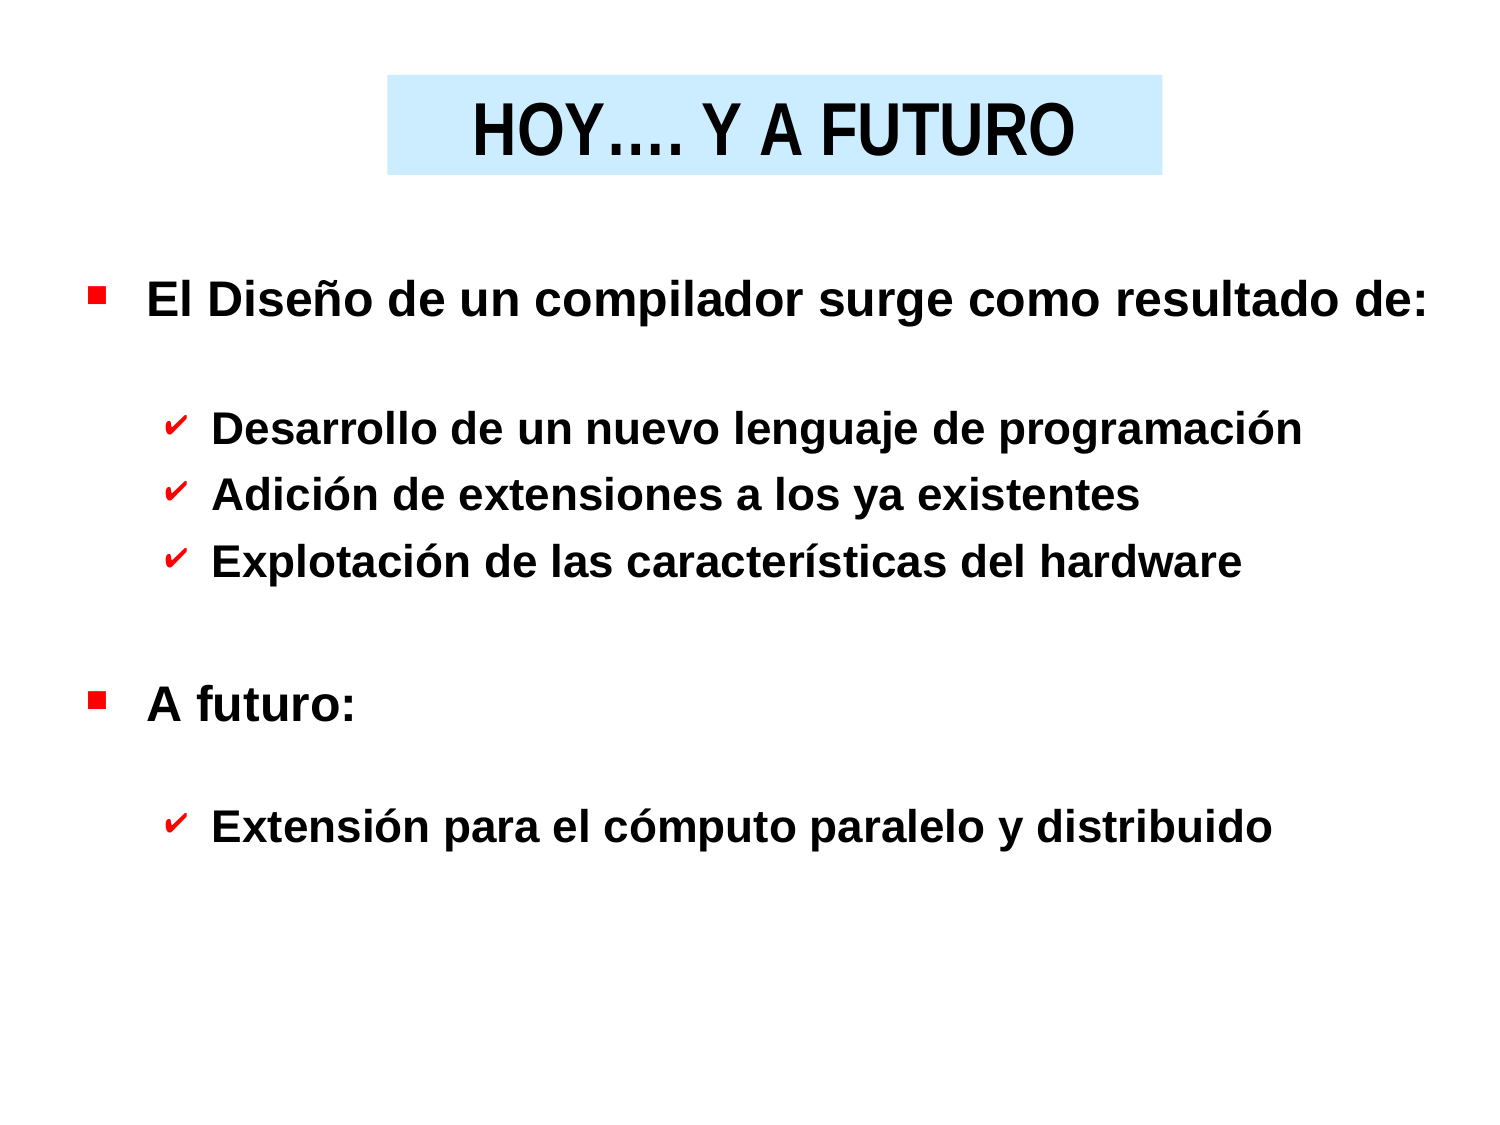

#
El Diseño de un compilador surge como resultado de:
Desarrollo de un nuevo lenguaje de programación
Adición de extensiones a los ya existentes
Explotación de las características del hardware
A futuro:
Extensión para el cómputo paralelo y distribuido
HOY…. Y A FUTURO
Año 2004
9